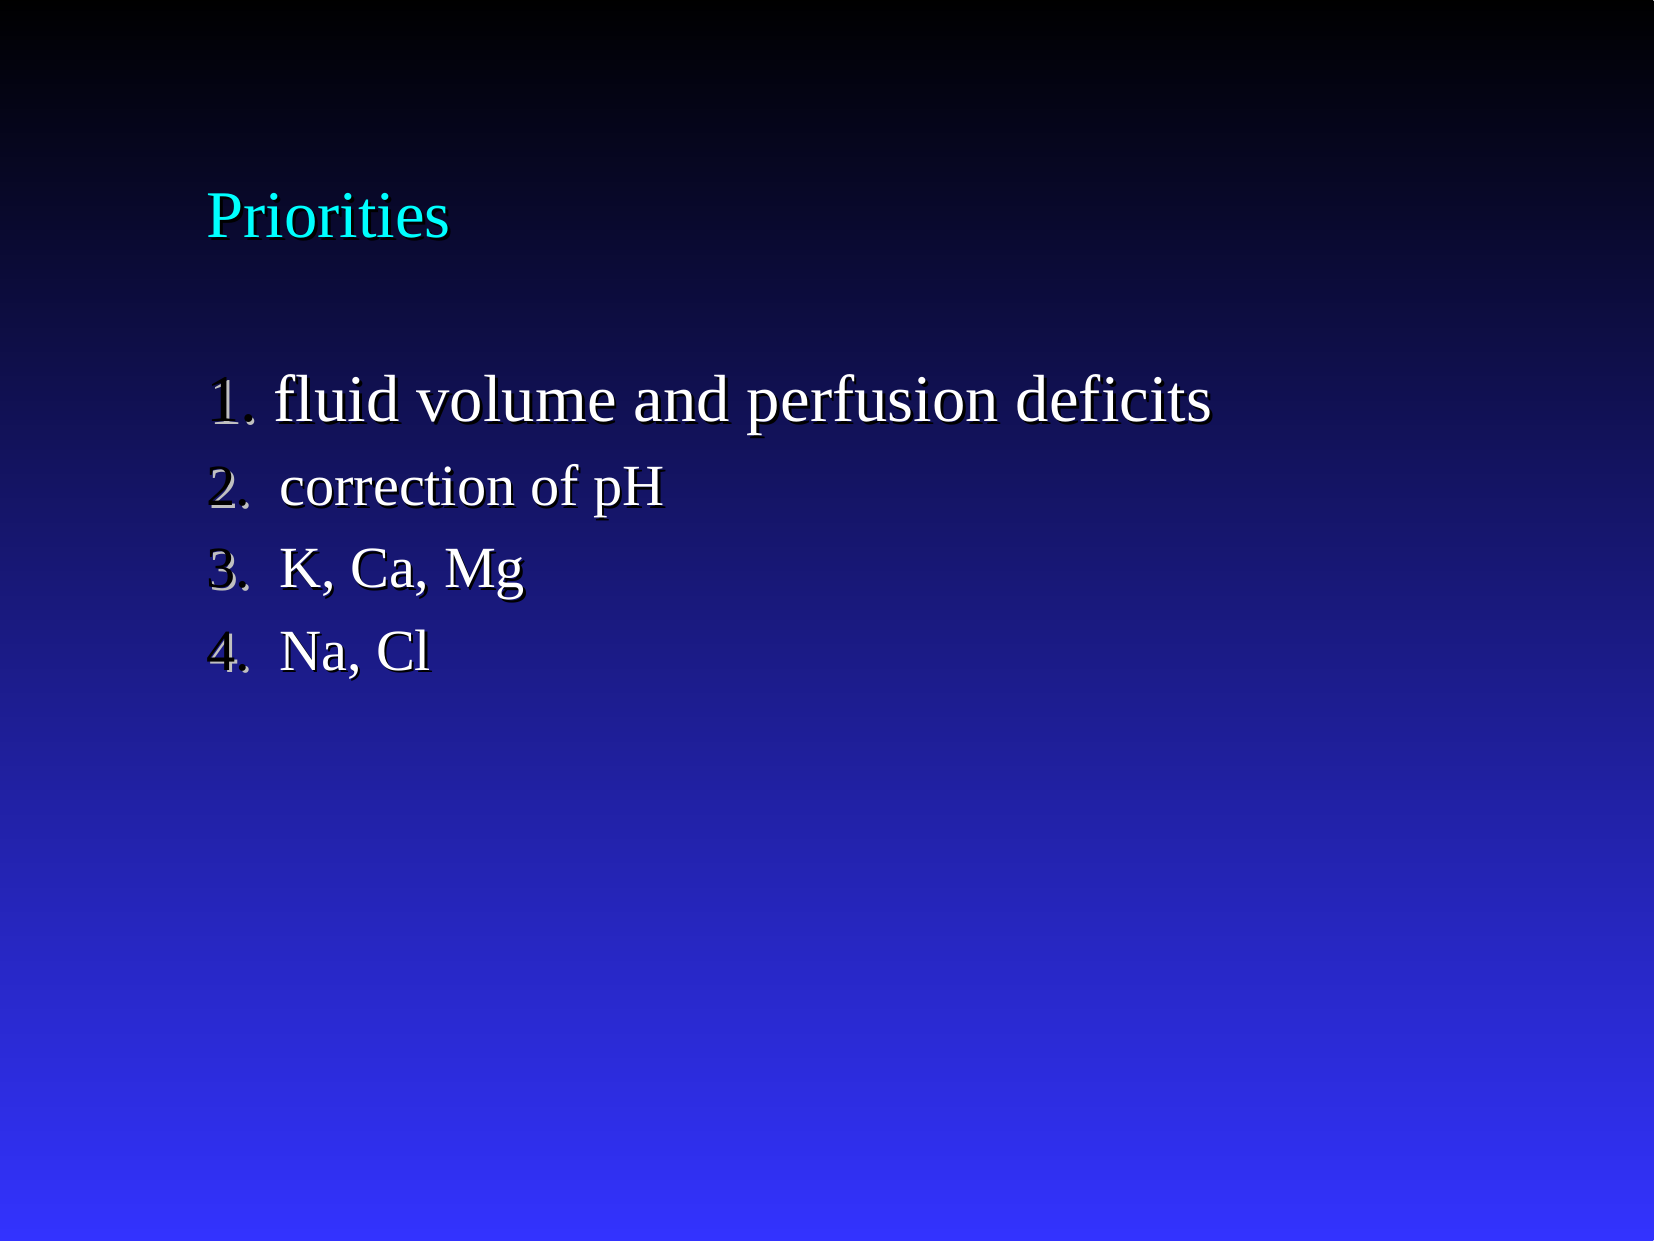

# Priorities
 fluid volume and perfusion deficits
 correction of pH
 K, Ca, Mg
 Na, Cl